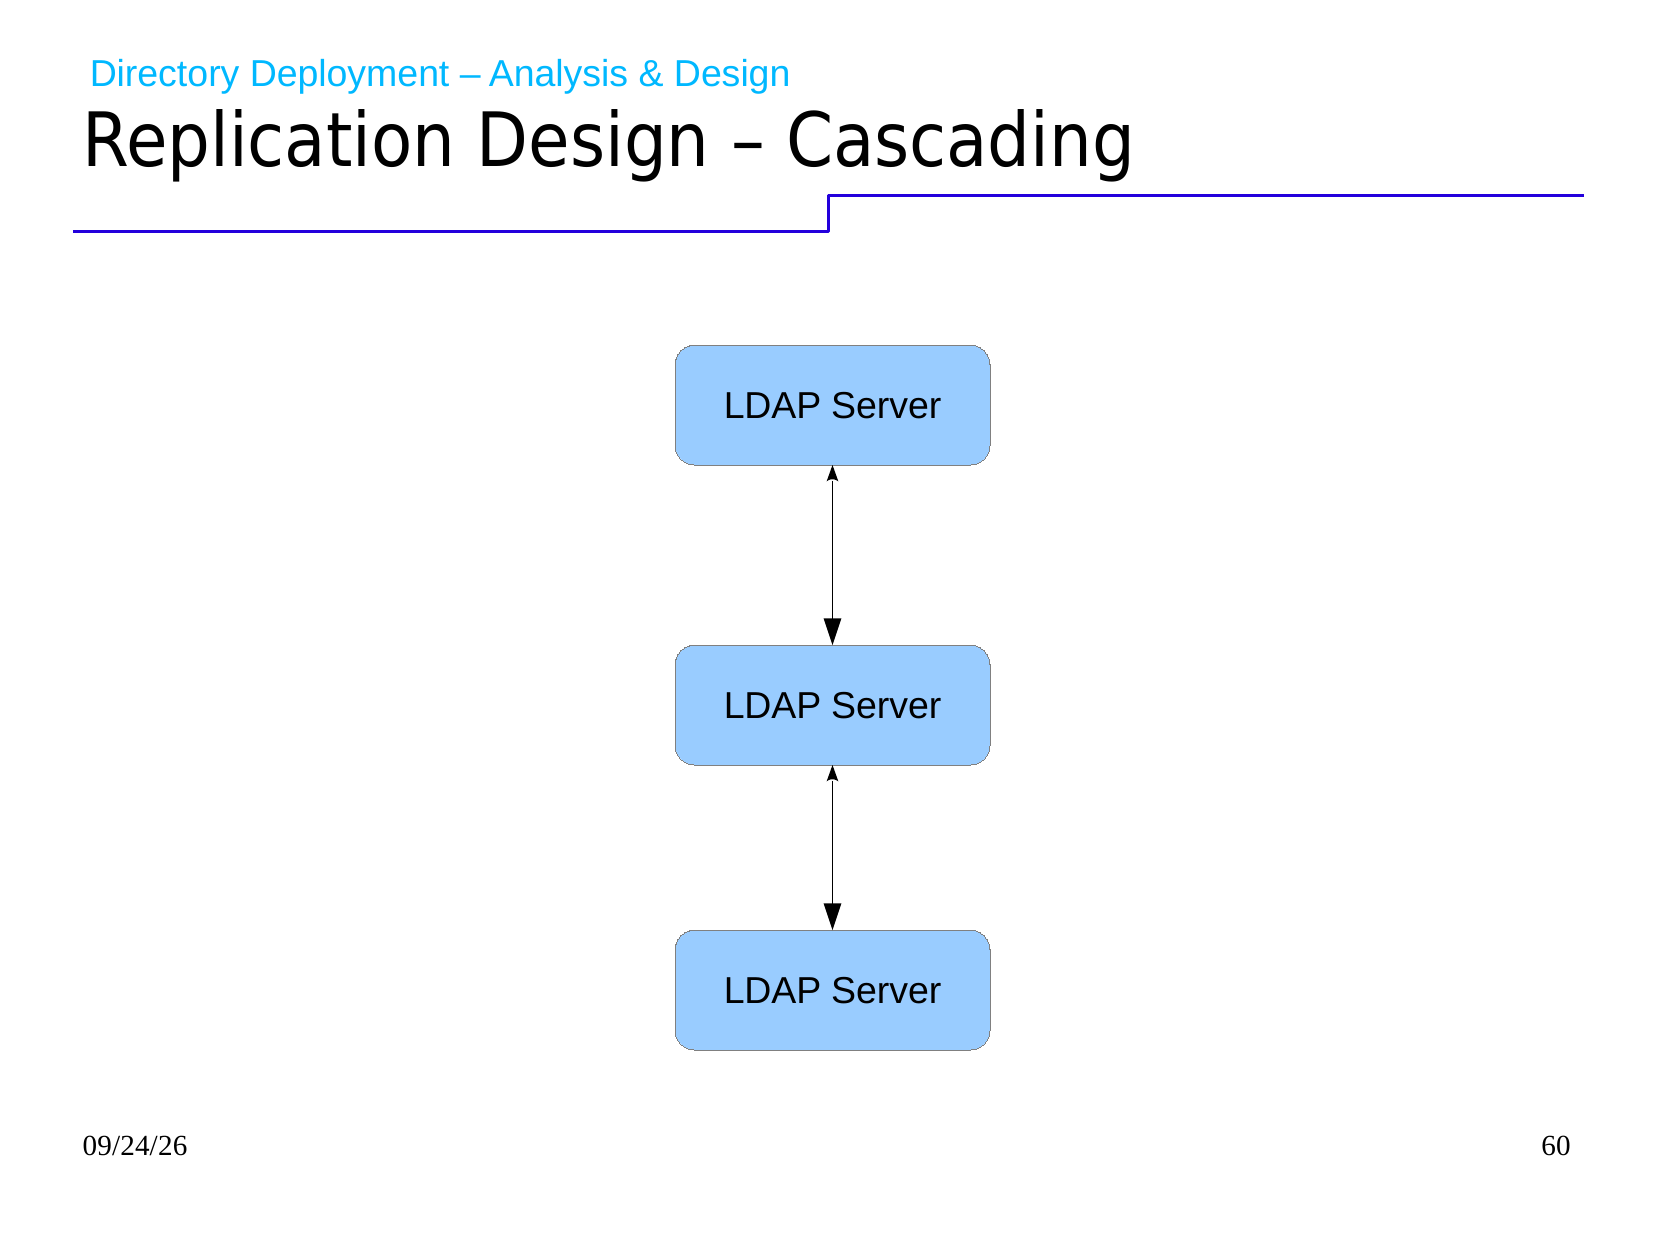

Directory Deployment – Analysis & Design
# Replication Design – Cascading
LDAP Server
LDAP Server
LDAP Server
60